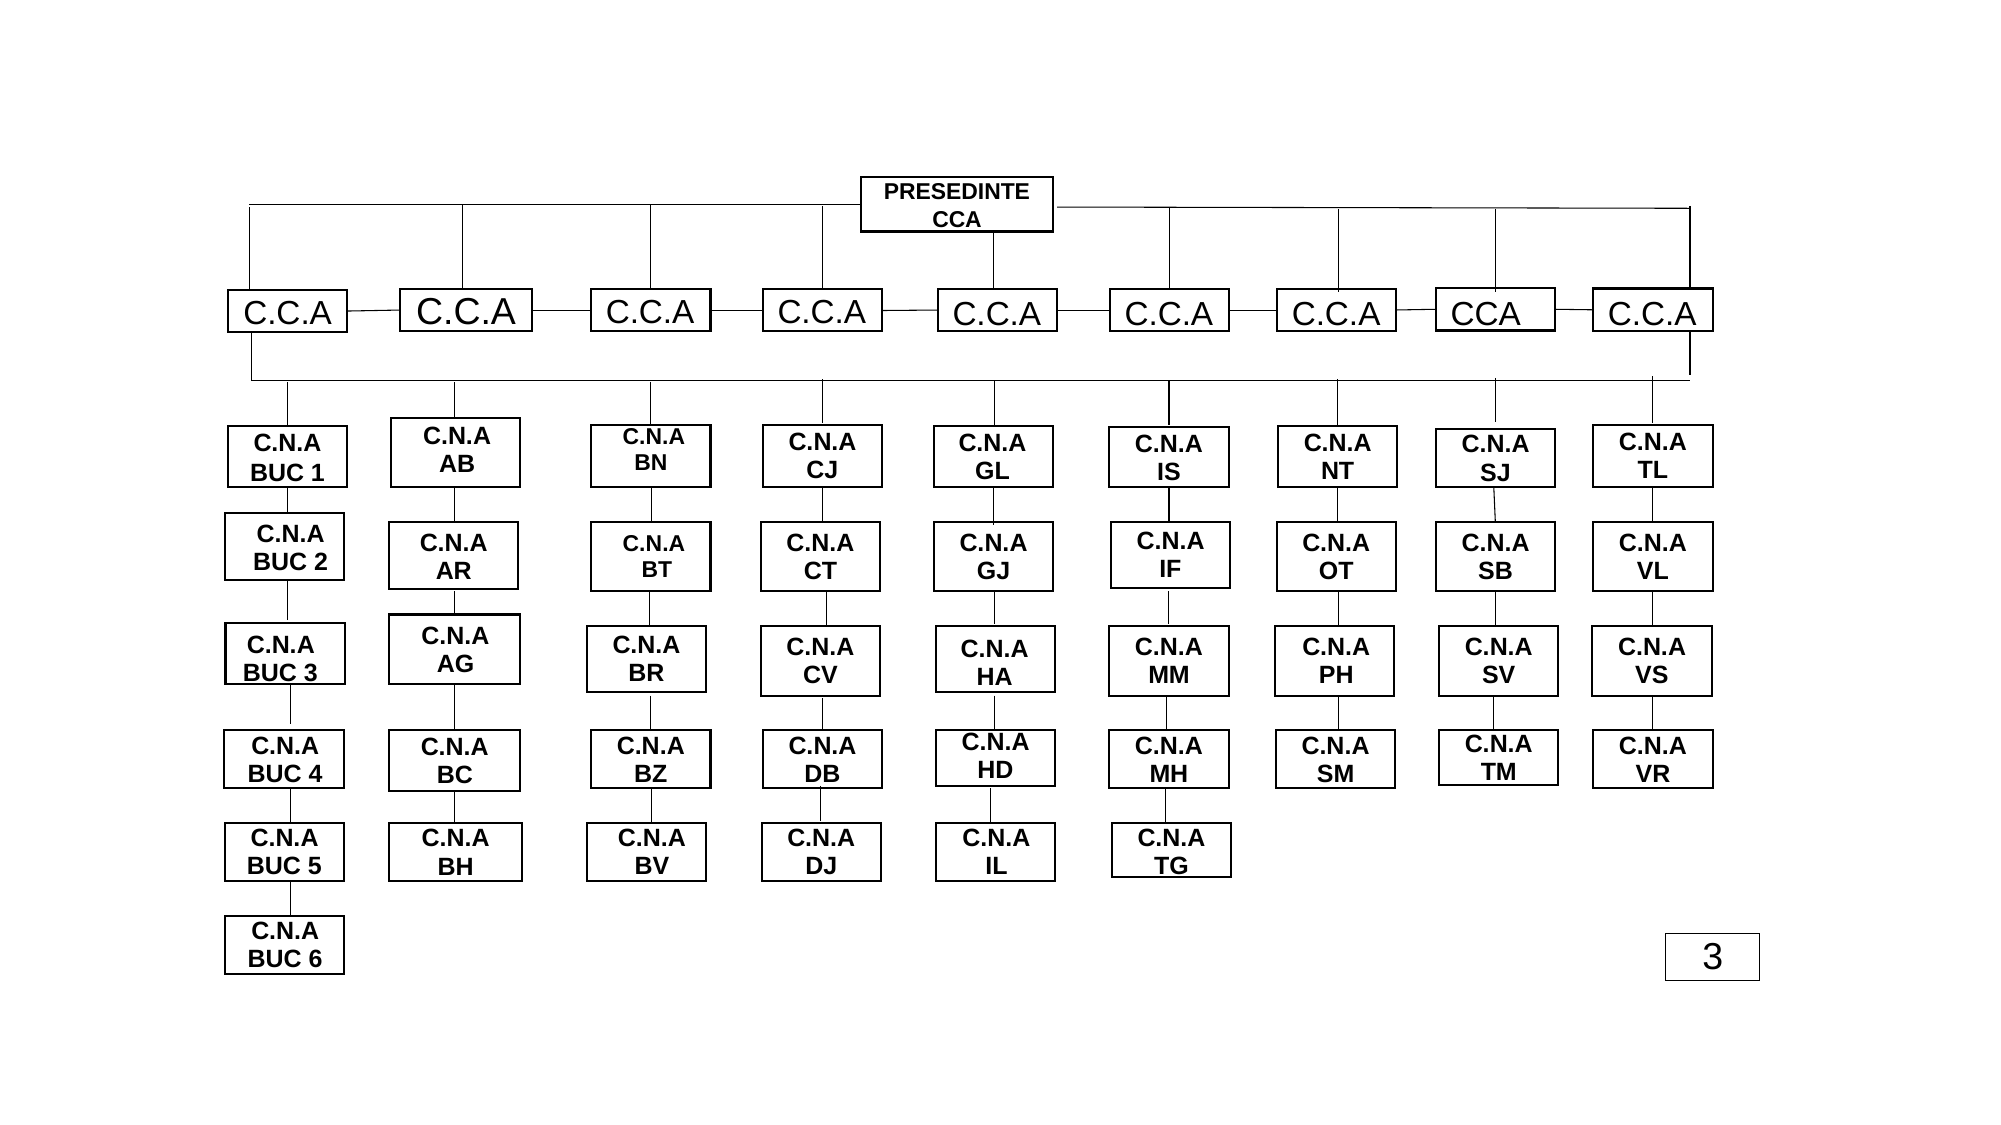

PRESEDINTE CCA
CCA
C.C.A
C.C.A
C.C.A
C.C.A
C.C.A
C.C.A
C.C.A
C.C.A
C.N.A
AB
C.N.A
BN
C.N.A
CJ
C.N.A
TL
C.N.A
GL
C.N.A
NT
C.N.A
IS
C.N.A
SJ
C.N.A
BUC 1
C.N.A
BUC 2
C.N.A
IF
C.N.A
AR
C.N.A
CT
C.N.A
GJ
C.N.A
OT
C.N.A
SB
C.N.A
VL
C.N.A
BT
C.N.A
AG
C.N.A BUC 3
C.N.A
BR
C.N.A
CV
C.N.A
MM
C.N.A
PH
C.N.A
SV
C.N.A
VS
C.N.A
HA
C.N.A
HD
C.N.A
TM
C.N.A
BUC 4
C.N.A
BZ
C.N.A
DB
C.N.A
MH
C.N.A
SM
C.N.A
VR
C.N.A
BC
C.N.A
TG
C.N.A BUC 5
C.N.A
BV
C.N.A
DJ
C.N.A
IL
C.N.A
BH
C.N.A
BUC 6
3